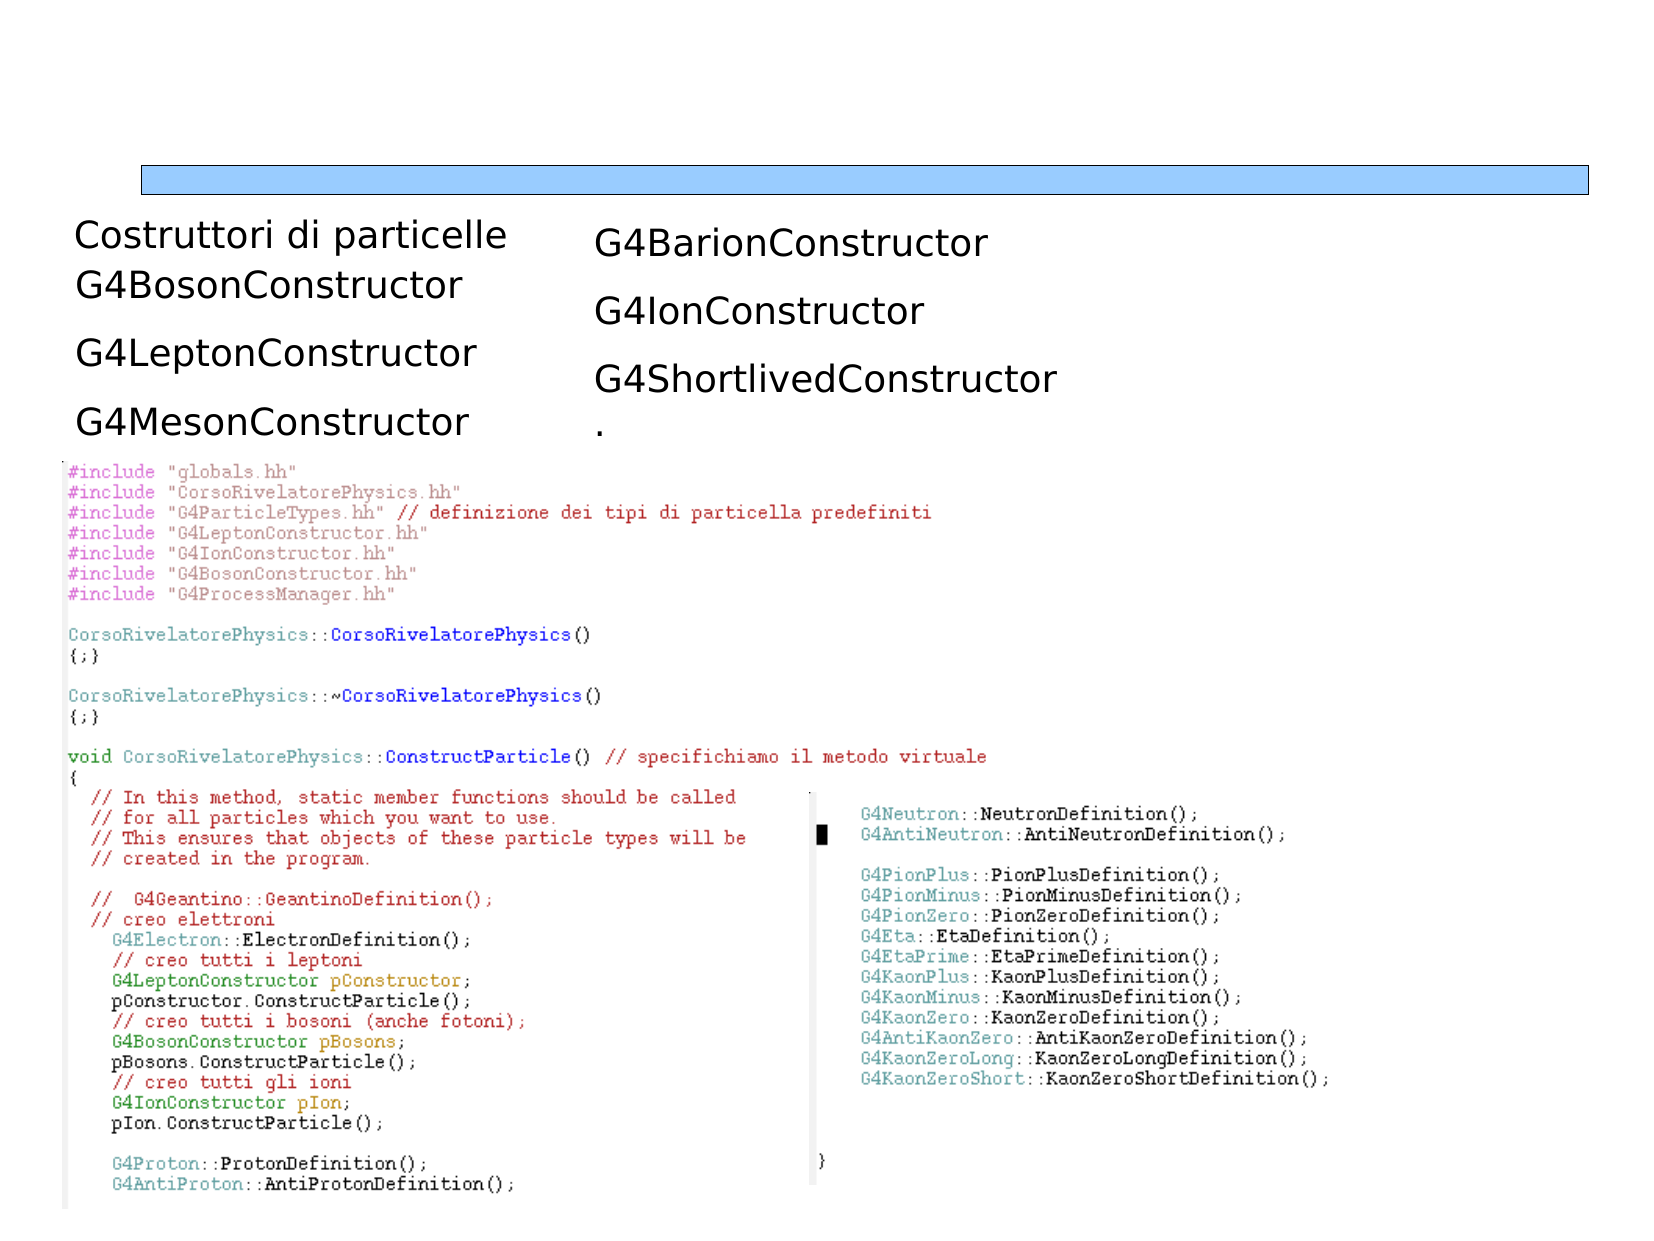

Costruttori di particelle
G4BarionConstructor
G4IonConstructor
G4ShortlivedConstructor .
G4BosonConstructor
G4LeptonConstructor
G4MesonConstructor